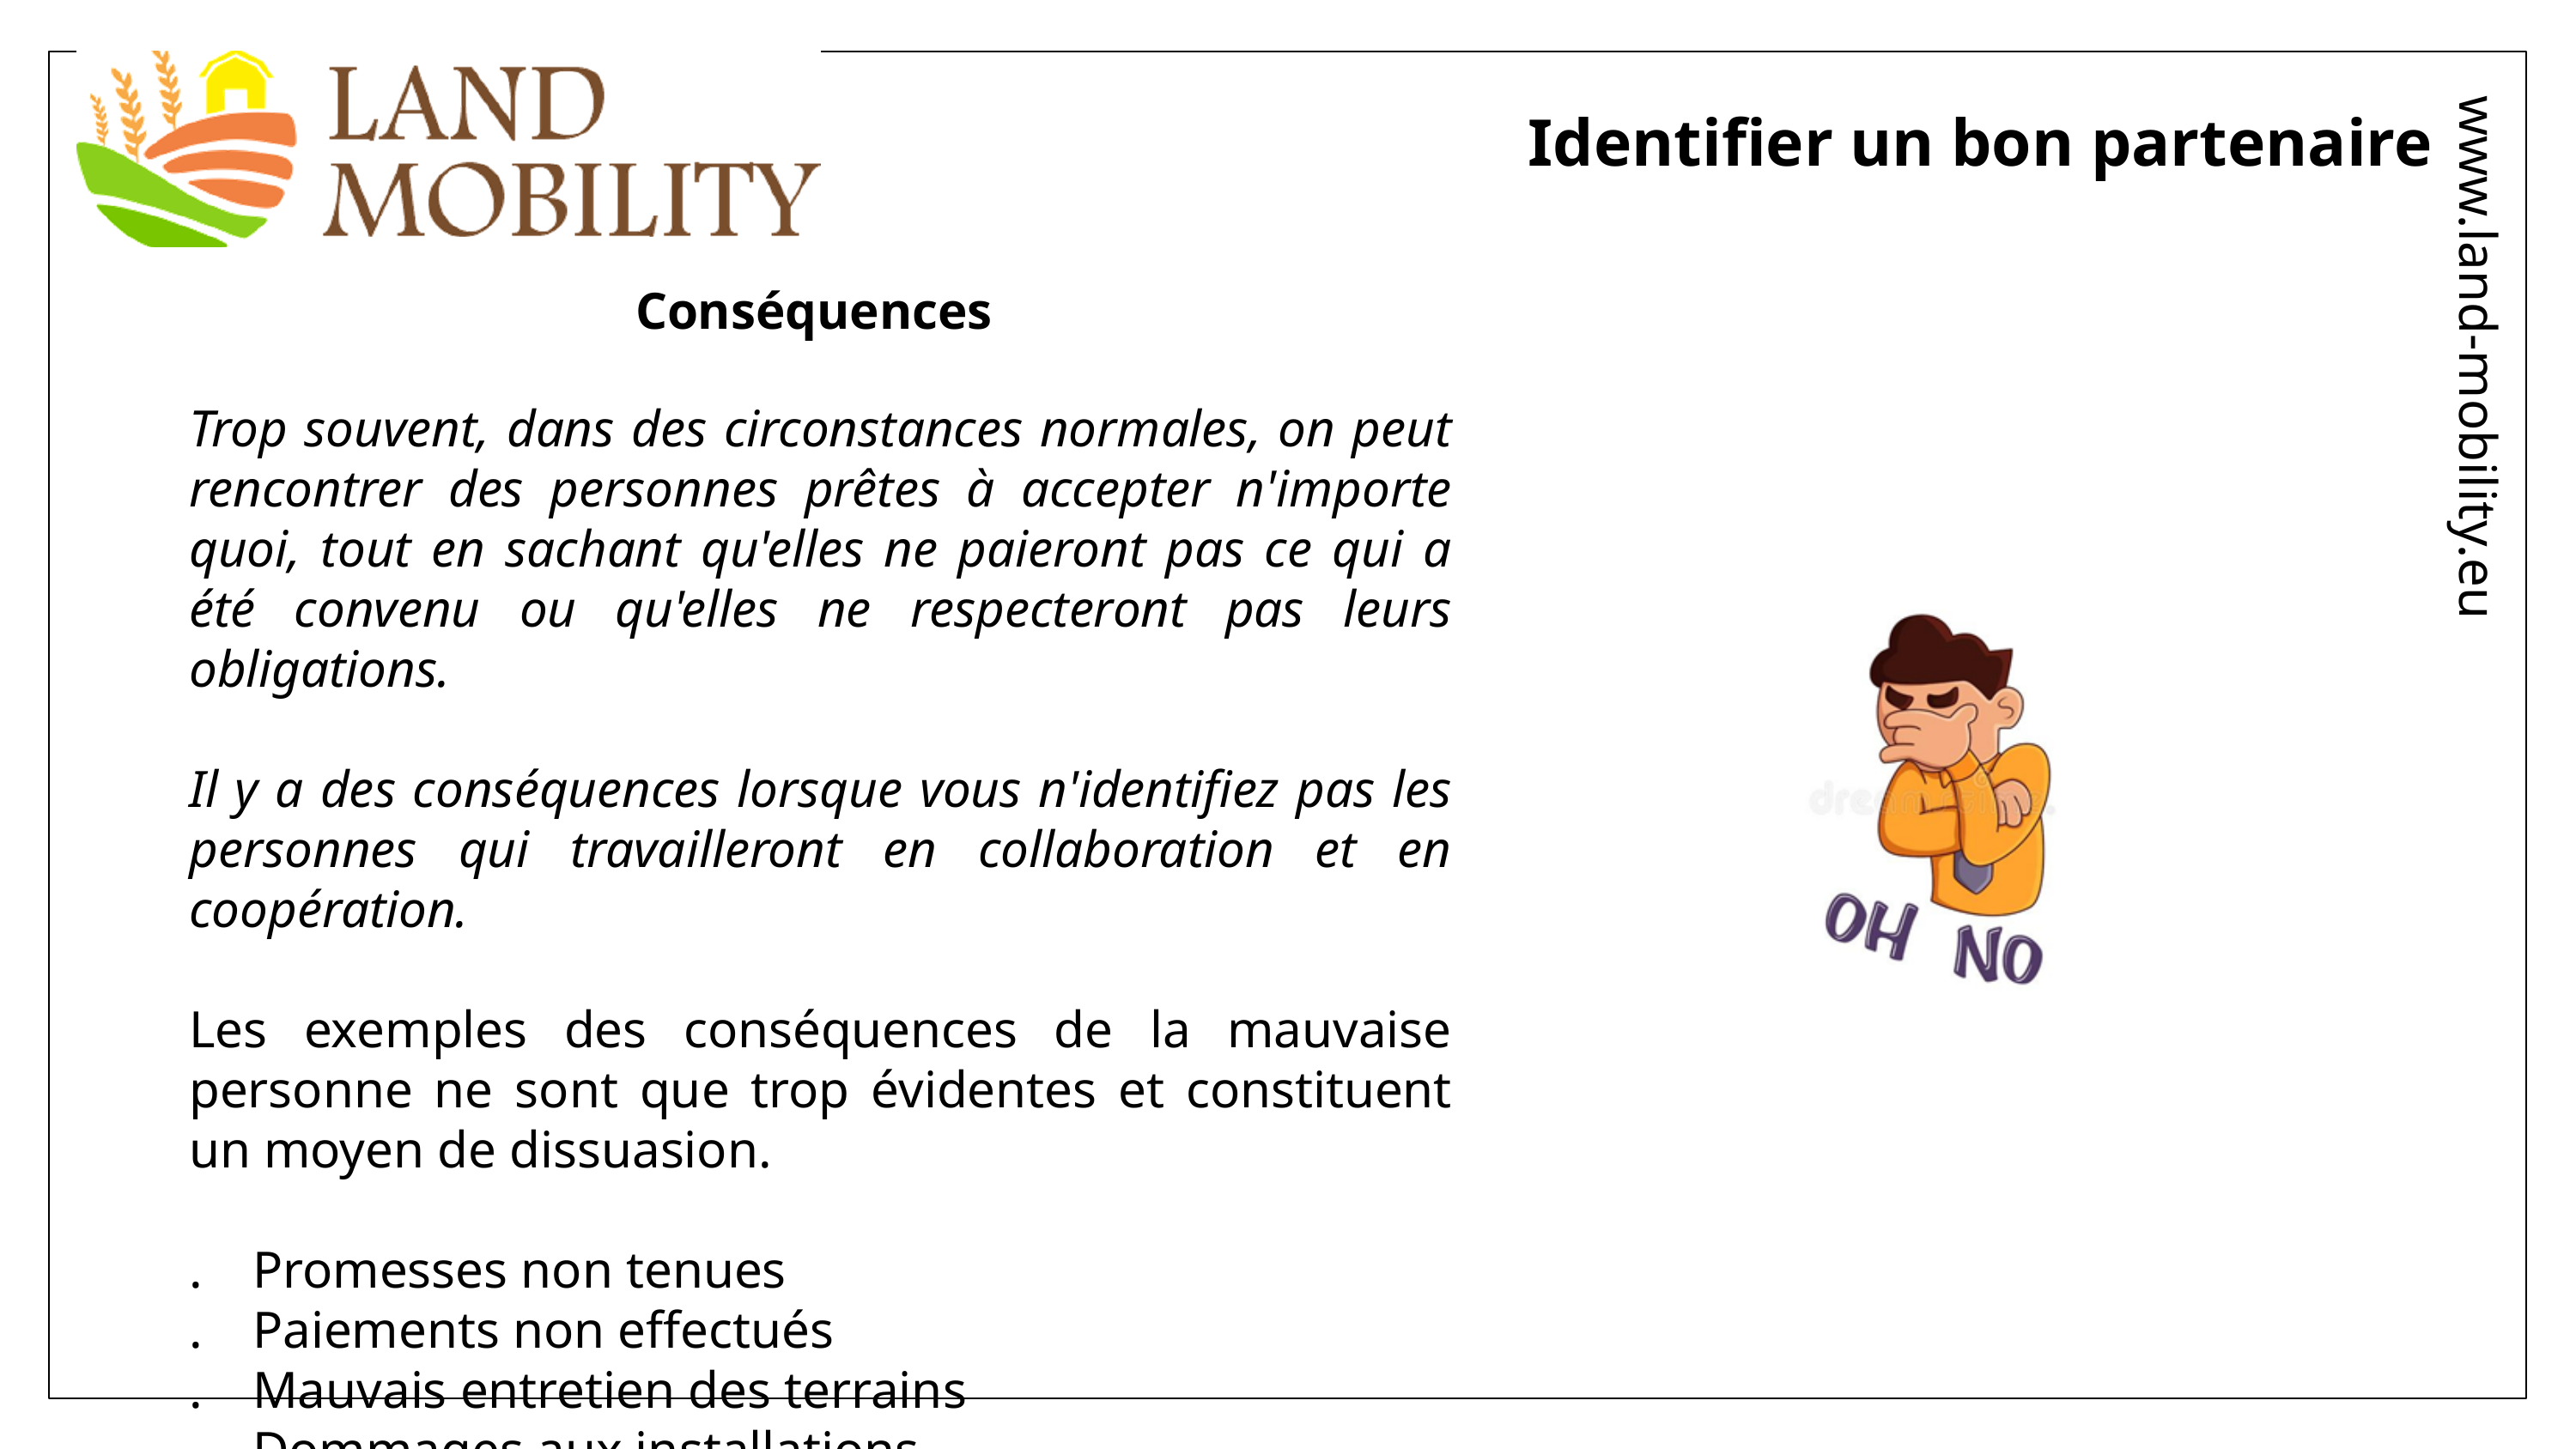

Identifier un bon partenaire
Conséquences
Trop souvent, dans des circonstances normales, on peut rencontrer des personnes prêtes à accepter n'importe quoi, tout en sachant qu'elles ne paieront pas ce qui a été convenu ou qu'elles ne respecteront pas leurs obligations.
Il y a des conséquences lorsque vous n'identifiez pas les personnes qui travailleront en collaboration et en coopération.
Les exemples des conséquences de la mauvaise personne ne sont que trop évidentes et constituent un moyen de dissuasion.
.	Promesses non tenues
.	Paiements non effectués
.	Mauvais entretien des terrains
.	Dommages aux installations
www.land-mobility.eu